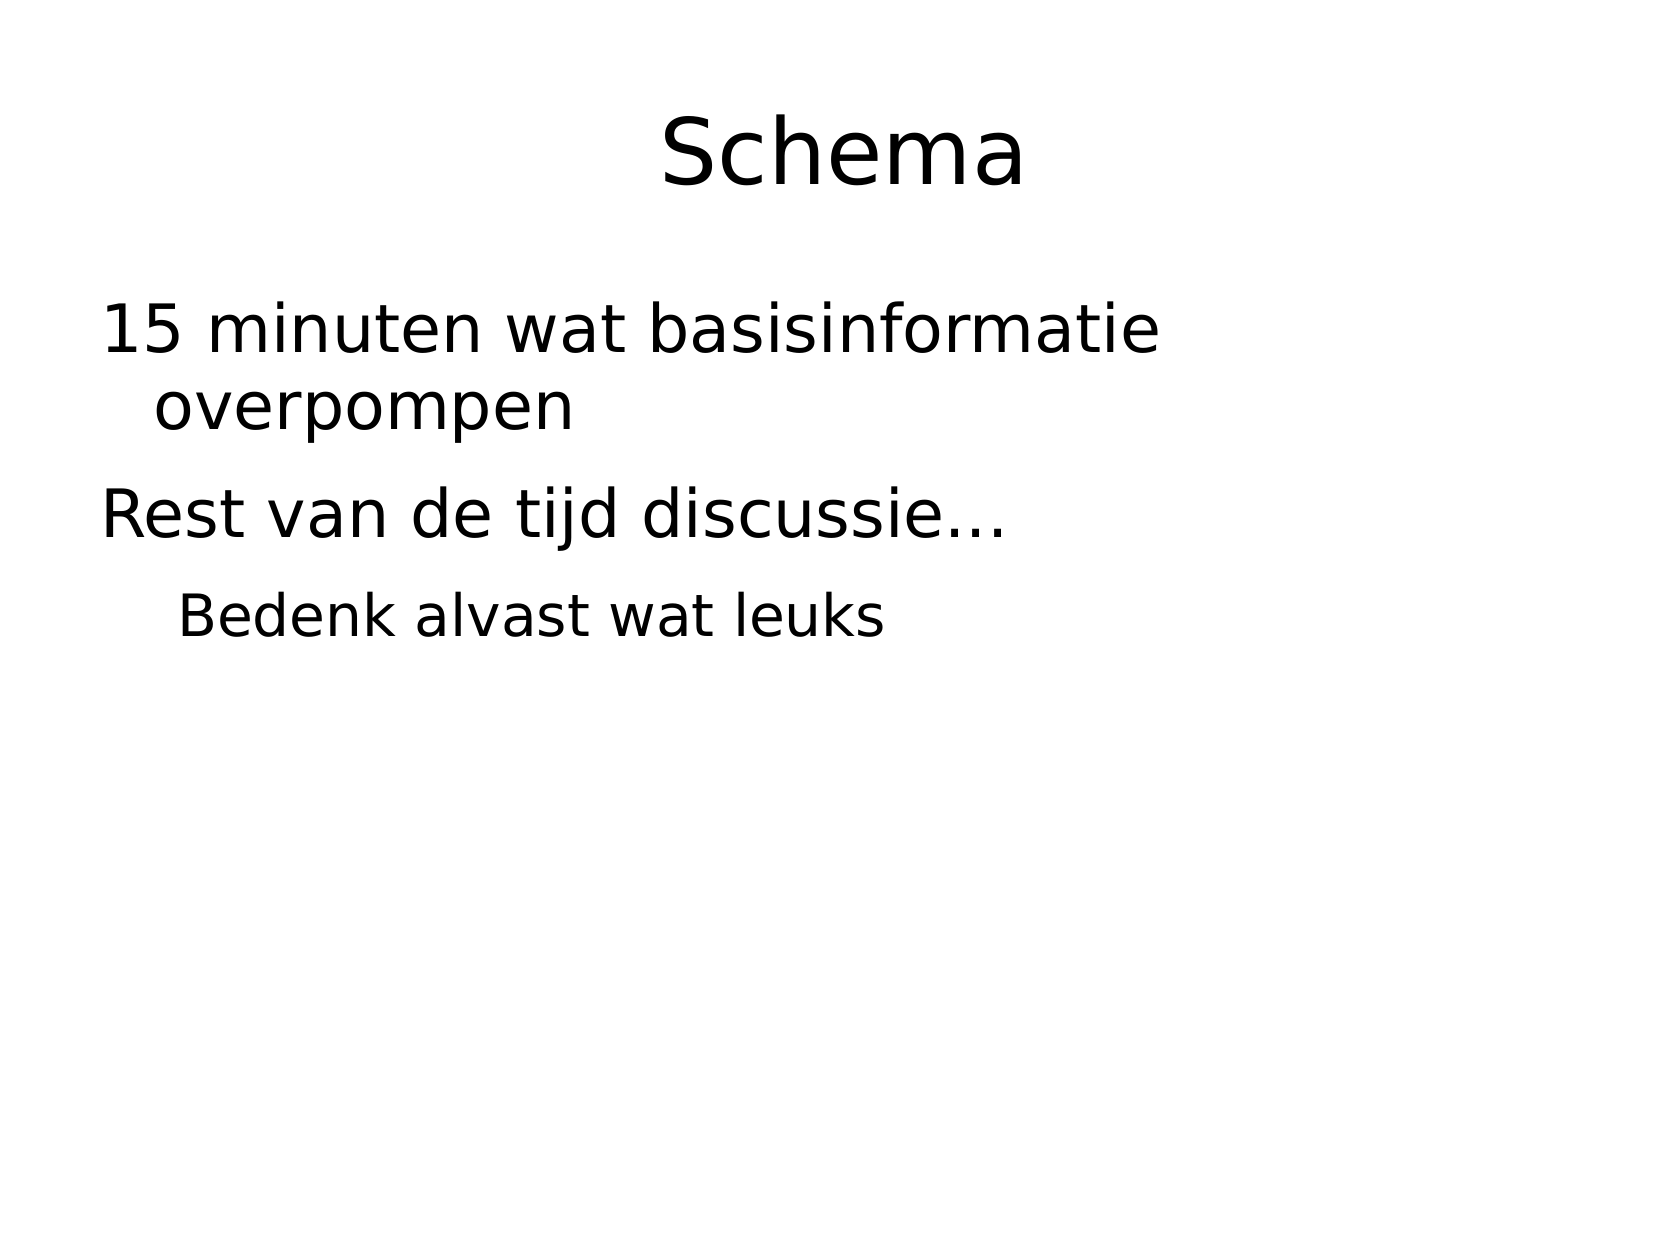

# Schema
15 minuten wat basisinformatie overpompen
Rest van de tijd discussie...
Bedenk alvast wat leuks